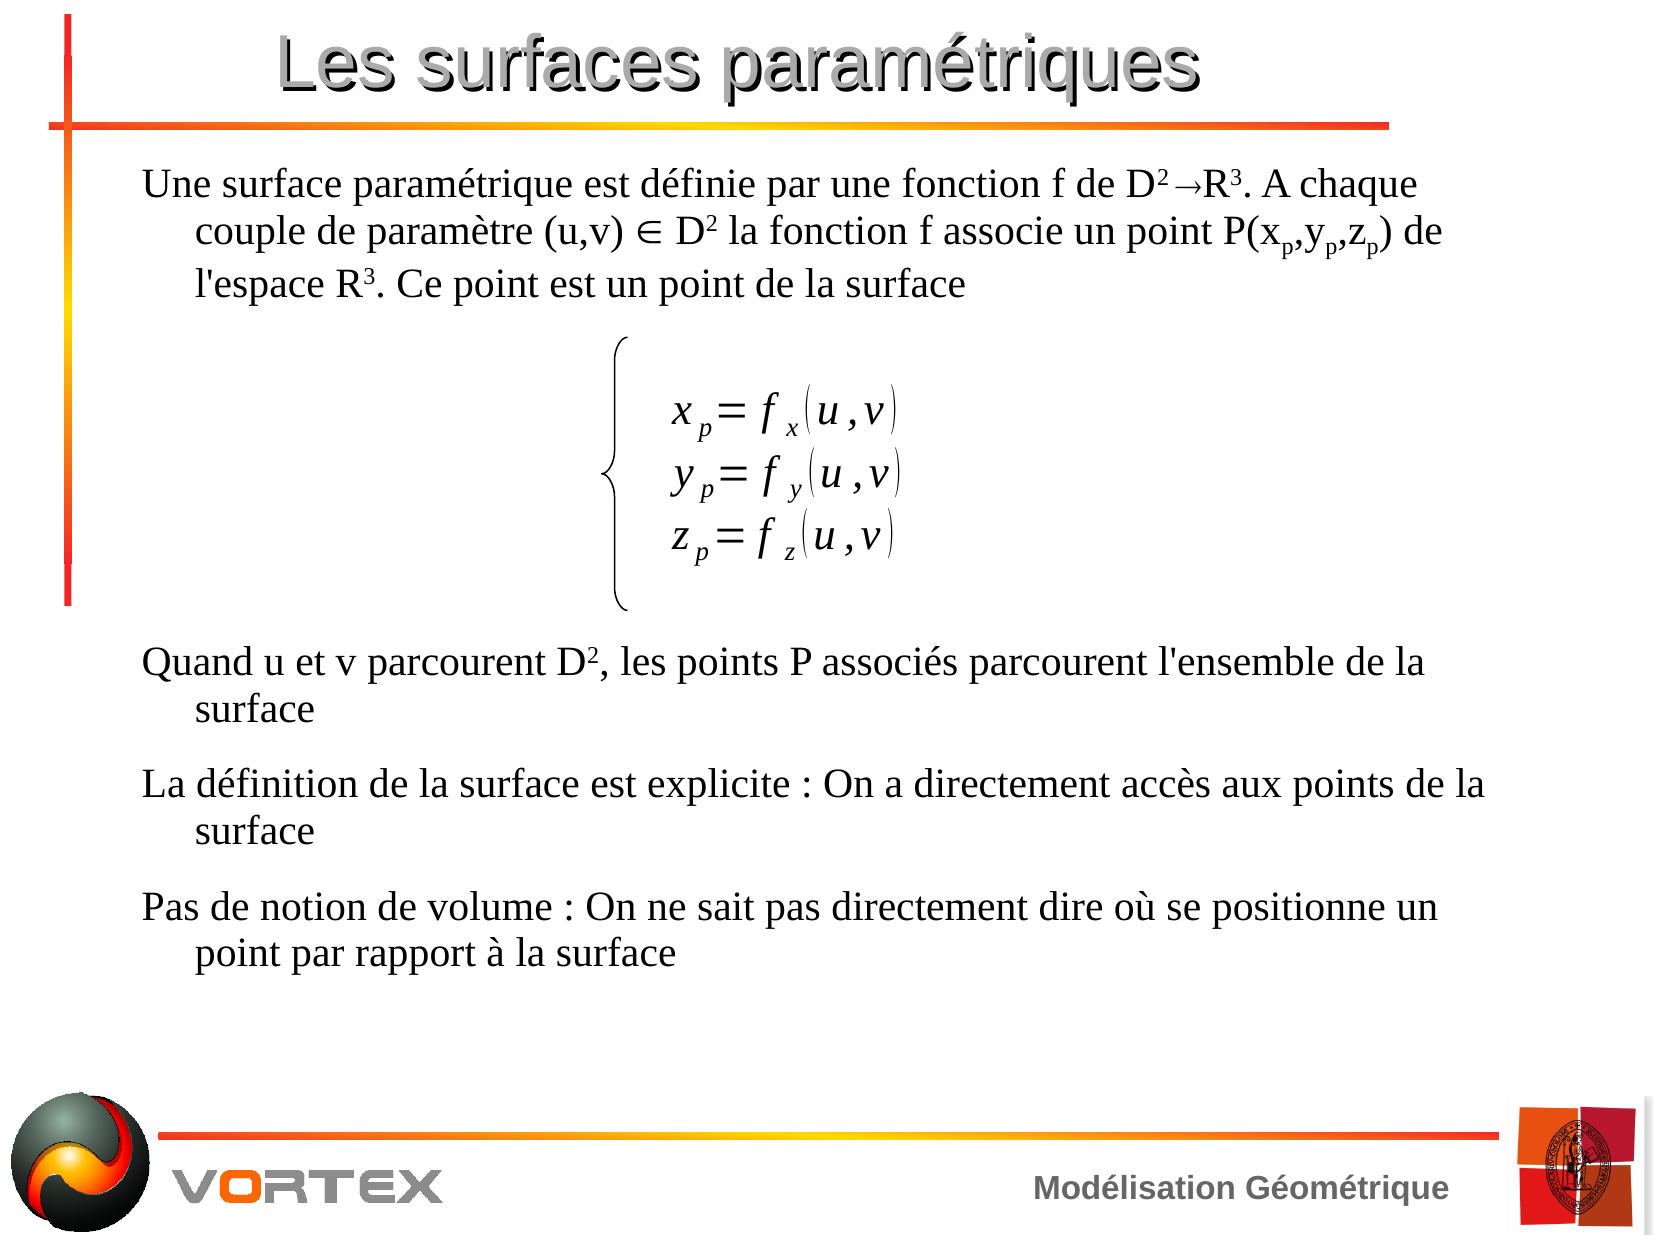

# Les surfaces paramétriques
Une surface paramétrique est définie par une fonction f de D2 R3. A chaque couple de paramètre (u,v)  D2 la fonction f associe un point P(xp,yp,zp) de l'espace R3. Ce point est un point de la surface
Quand u et v parcourent D2, les points P associés parcourent l'ensemble de la surface
La définition de la surface est explicite : On a directement accès aux points de la surface
Pas de notion de volume : On ne sait pas directement dire où se positionne un point par rapport à la surface